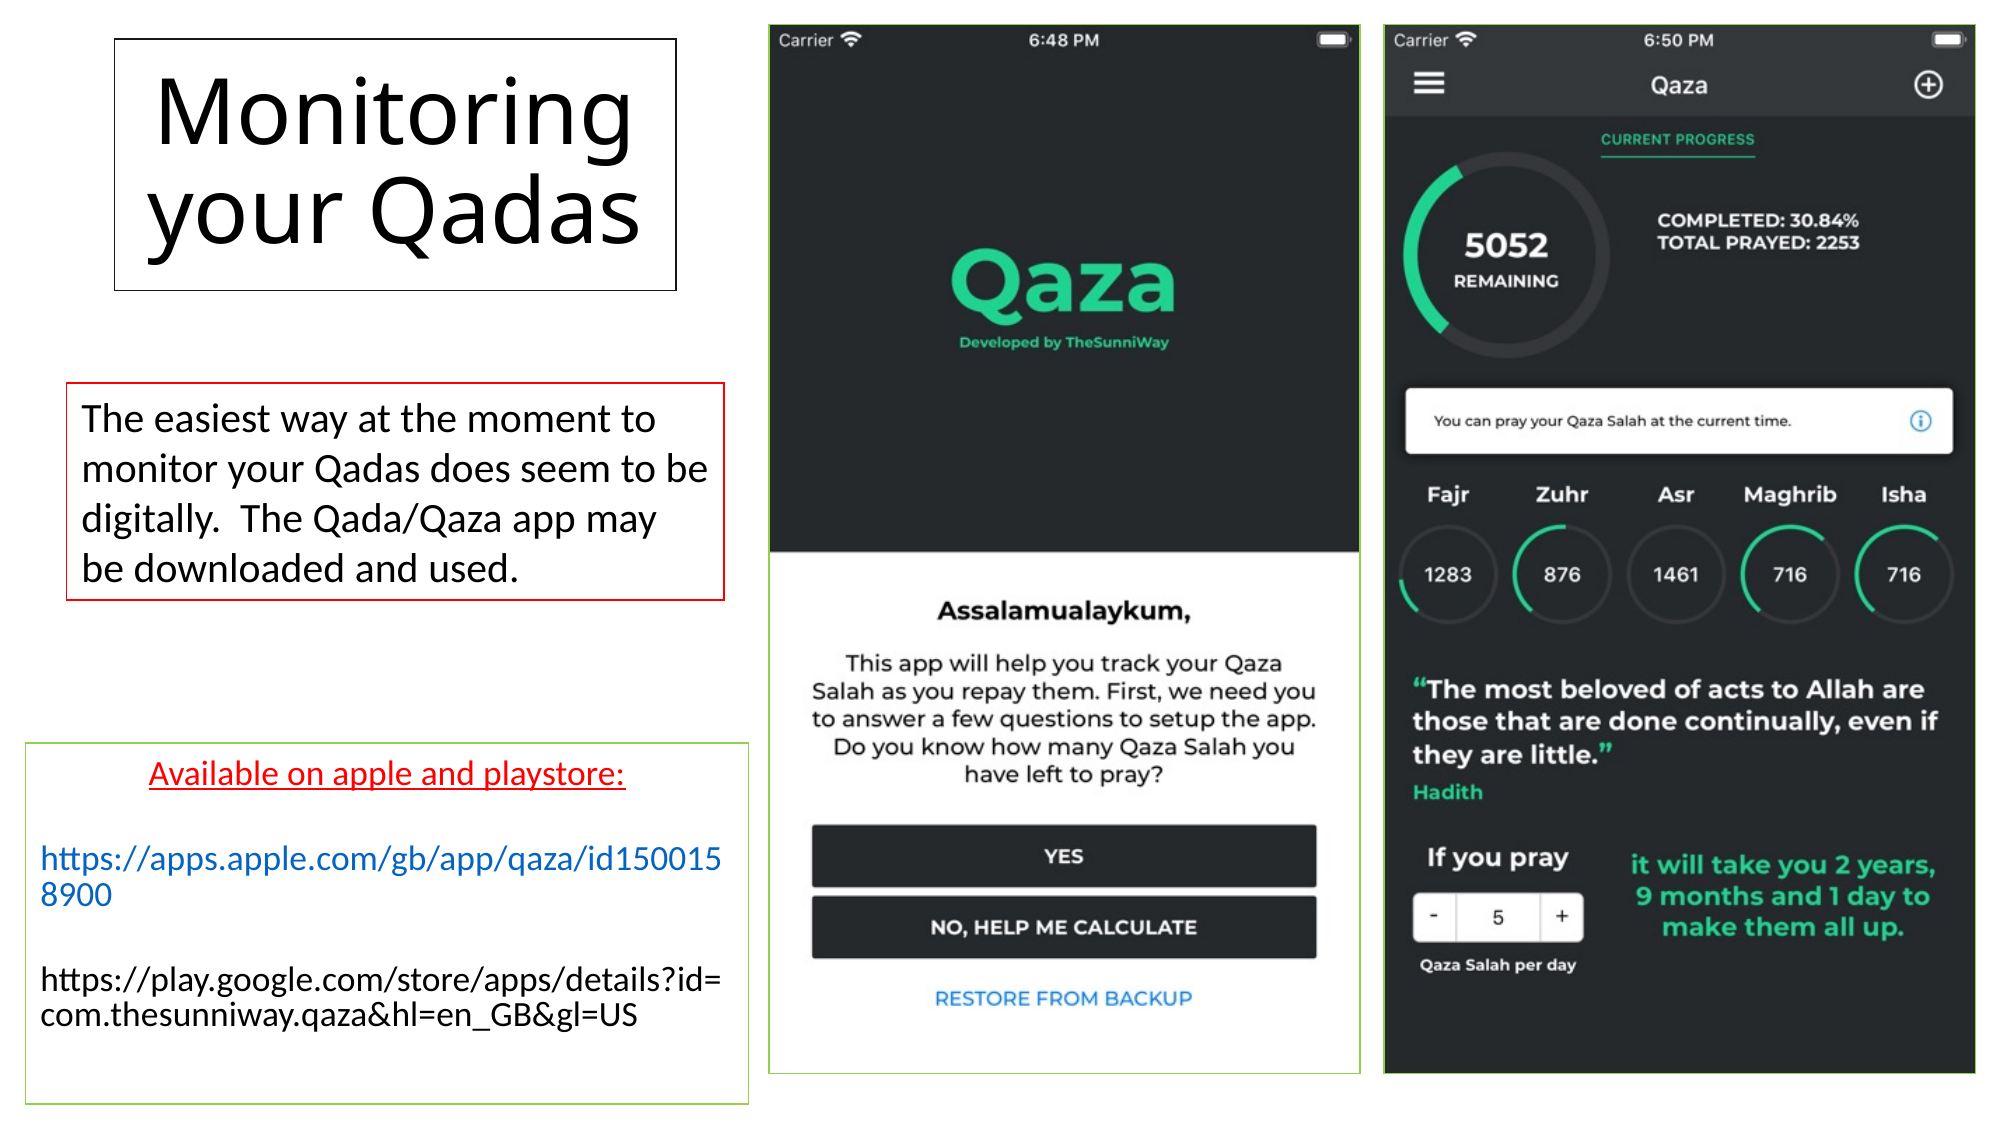

# Monitoring your Qadas
The easiest way at the moment to monitor your Qadas does seem to be digitally. The Qada/Qaza app may be downloaded and used.
Available on apple and playstore:
https://apps.apple.com/gb/app/qaza/id1500158900
https://play.google.com/store/apps/details?id=com.thesunniway.qaza&hl=en_GB&gl=US